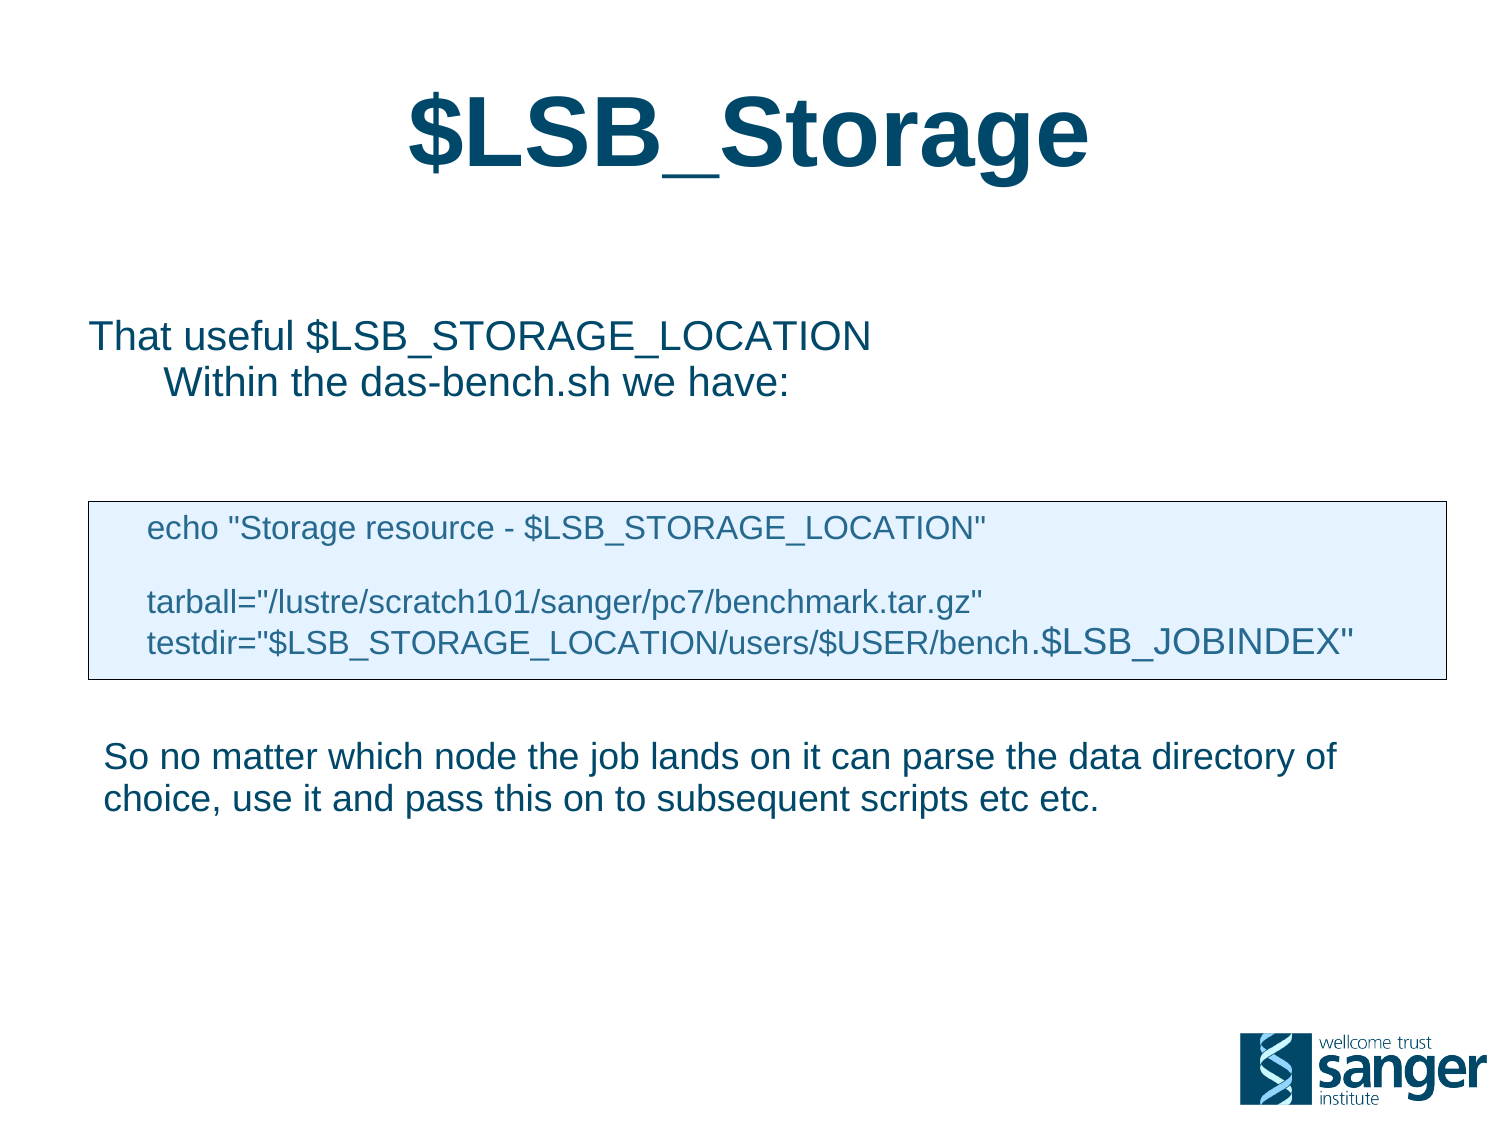

# $LSB_Storage
That useful $LSB_STORAGE_LOCATION
Within the das-bench.sh we have:
echo "Storage resource - $LSB_STORAGE_LOCATION"
tarball="/lustre/scratch101/sanger/pc7/benchmark.tar.gz"
testdir="$LSB_STORAGE_LOCATION/users/$USER/bench.$LSB_JOBINDEX"
So no matter which node the job lands on it can parse the data directory of
choice, use it and pass this on to subsequent scripts etc etc.